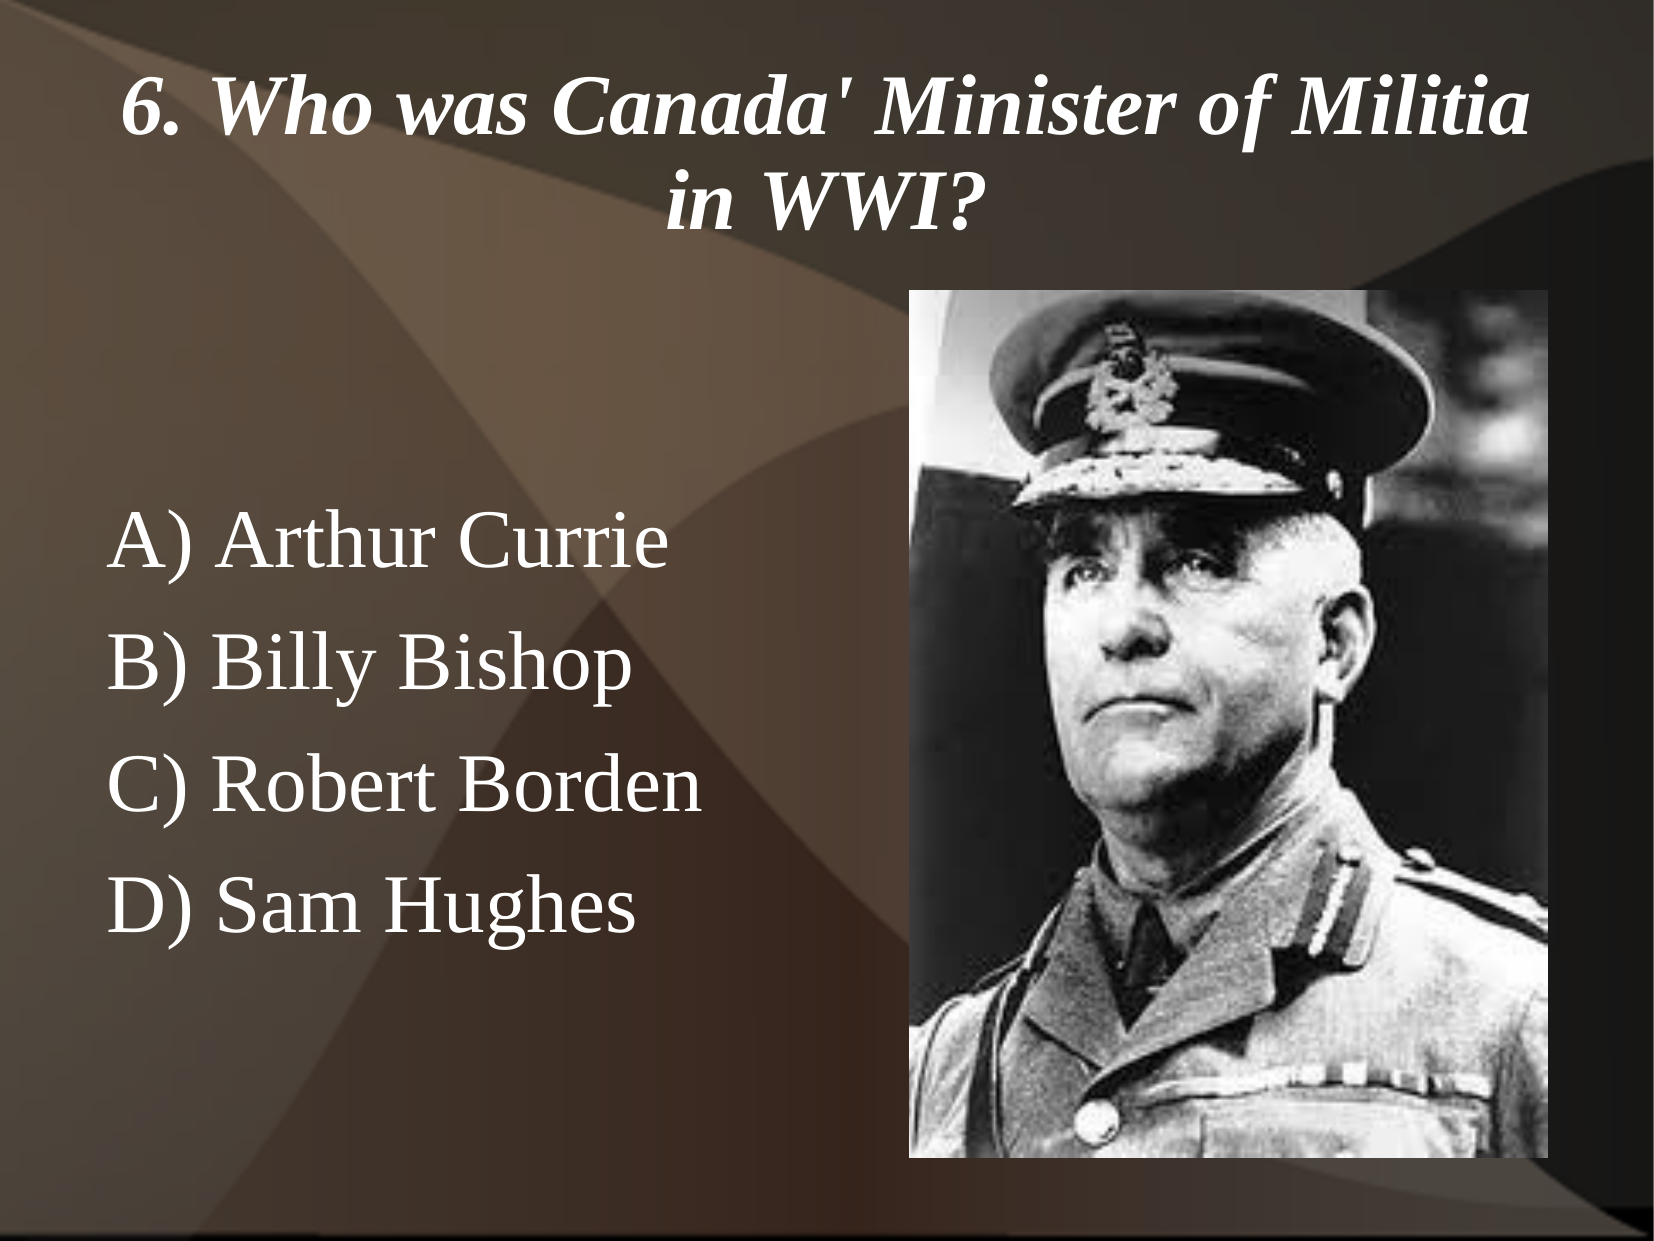

# 6. Who was Canada' Minister of Militia in WWI?
A) Arthur Currie
B) Billy Bishop
C) Robert Borden
D) Sam Hughes